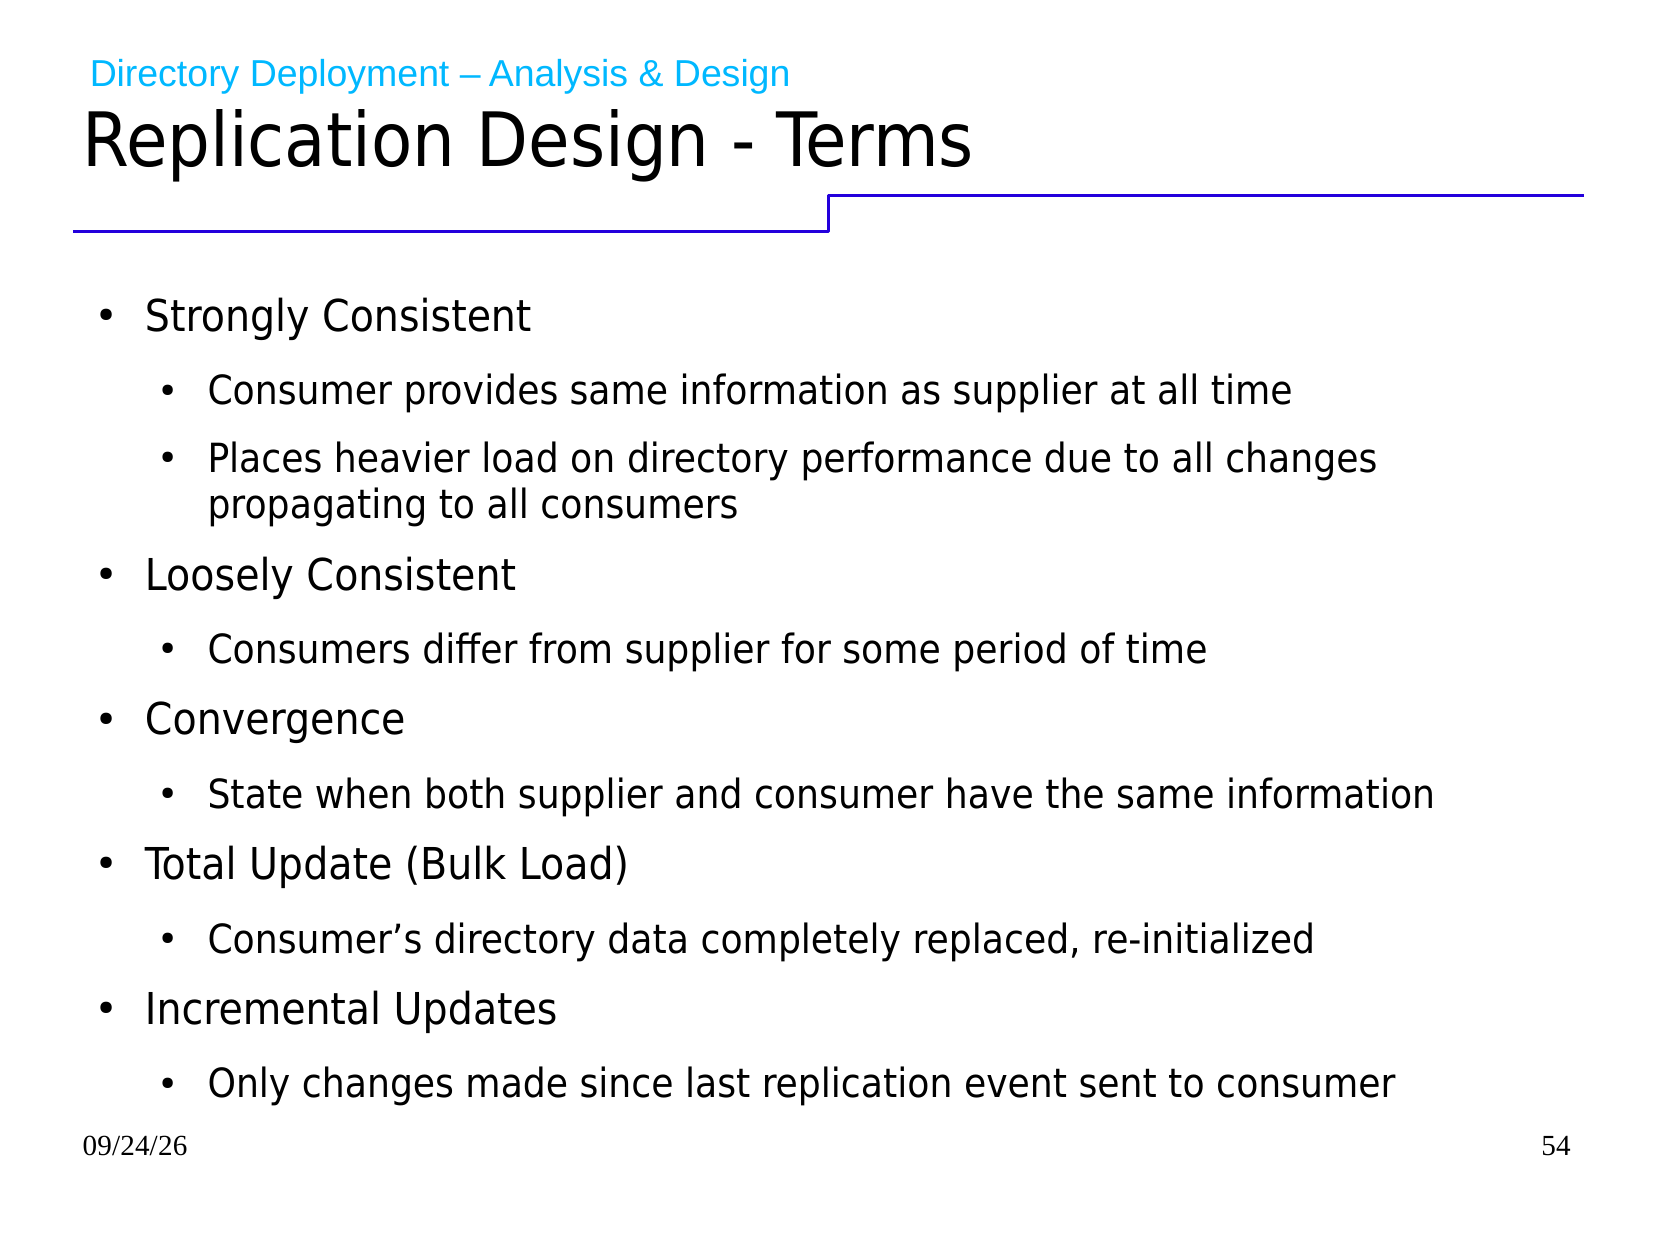

Directory Deployment – Analysis & Design
# Replication Design - Terms
Strongly Consistent
Consumer provides same information as supplier at all time
Places heavier load on directory performance due to all changes propagating to all consumers
Loosely Consistent
Consumers differ from supplier for some period of time
Convergence
State when both supplier and consumer have the same information
Total Update (Bulk Load)
Consumer’s directory data completely replaced, re-initialized
Incremental Updates
Only changes made since last replication event sent to consumer
54